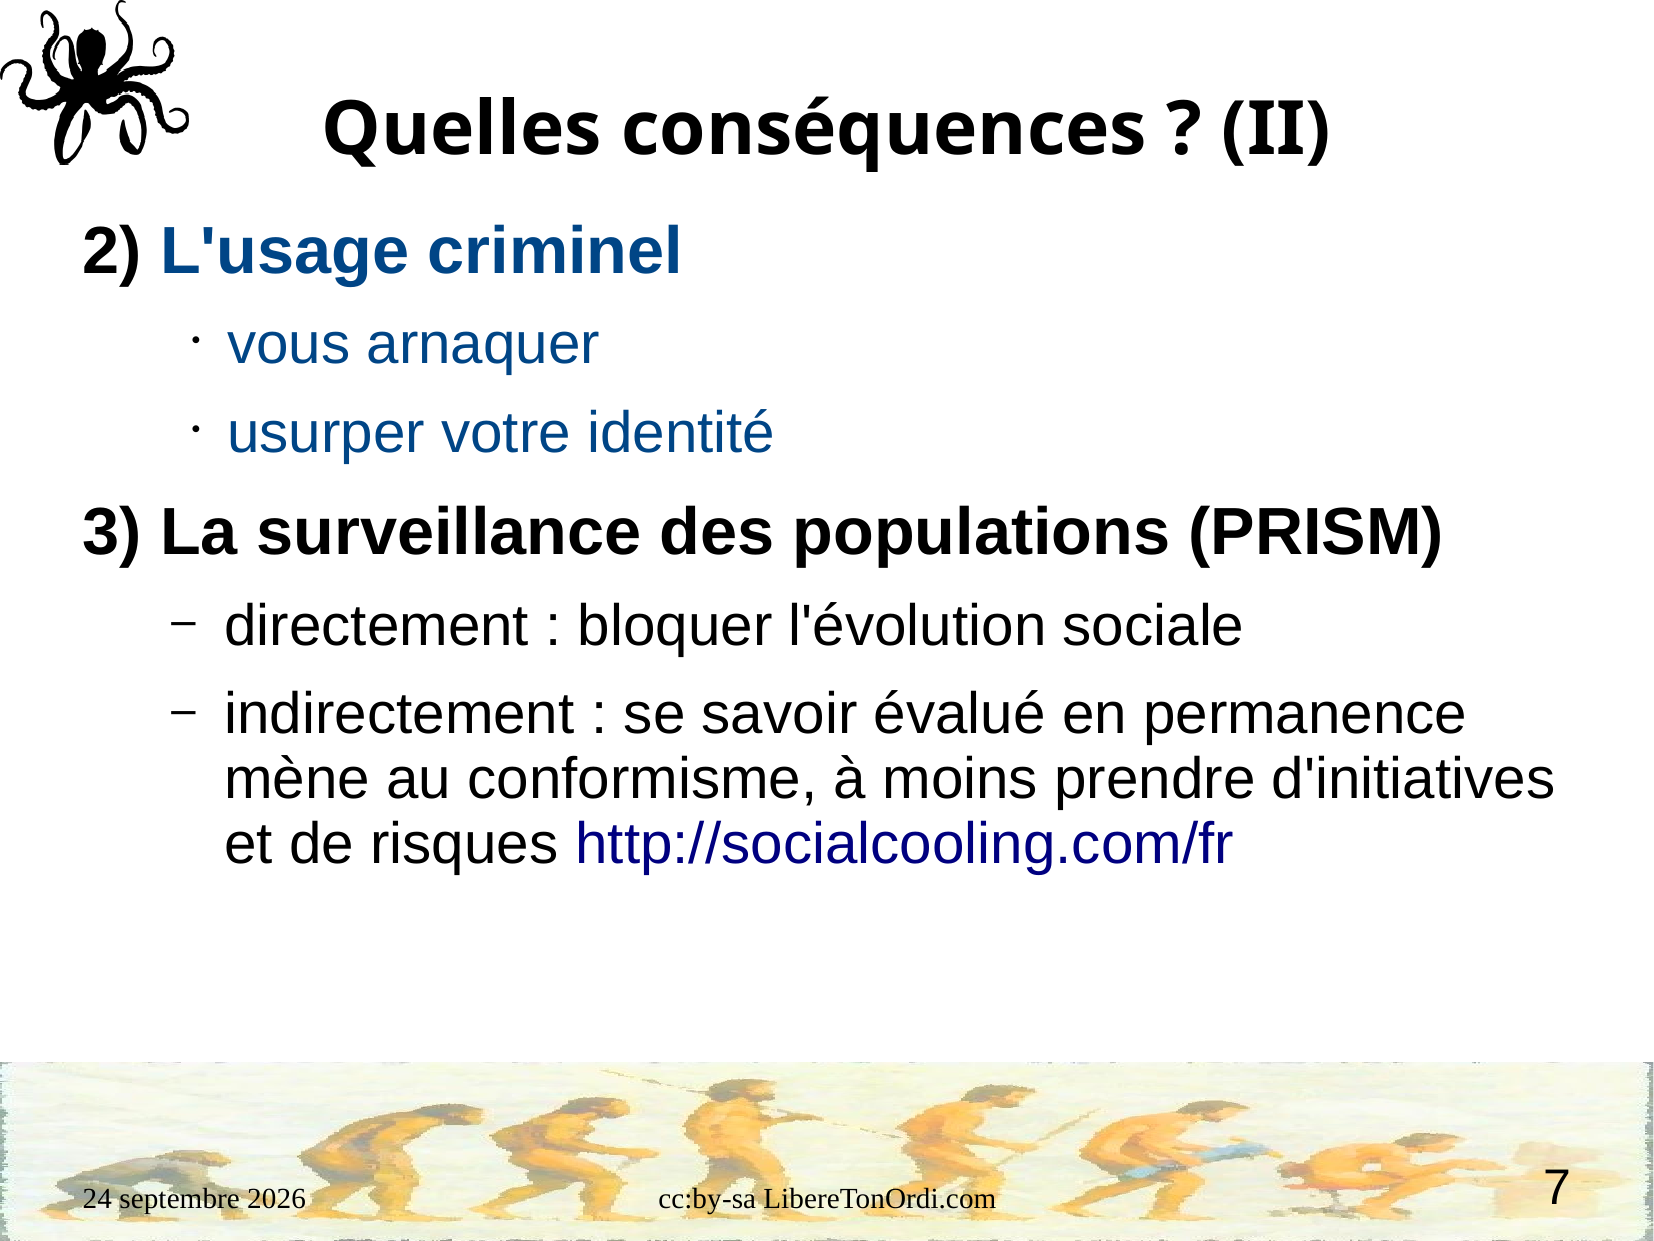

# Quelles conséquences ? (II)
 L'usage criminel
vous arnaquer
usurper votre identité
 La surveillance des populations (PRISM)
directement : bloquer l'évolution sociale
indirectement : se savoir évalué en permanence mène au conformisme, à moins prendre d'initiatives et de risques http://socialcooling.com/fr
cc:by-sa LibereTonOrdi.com
7